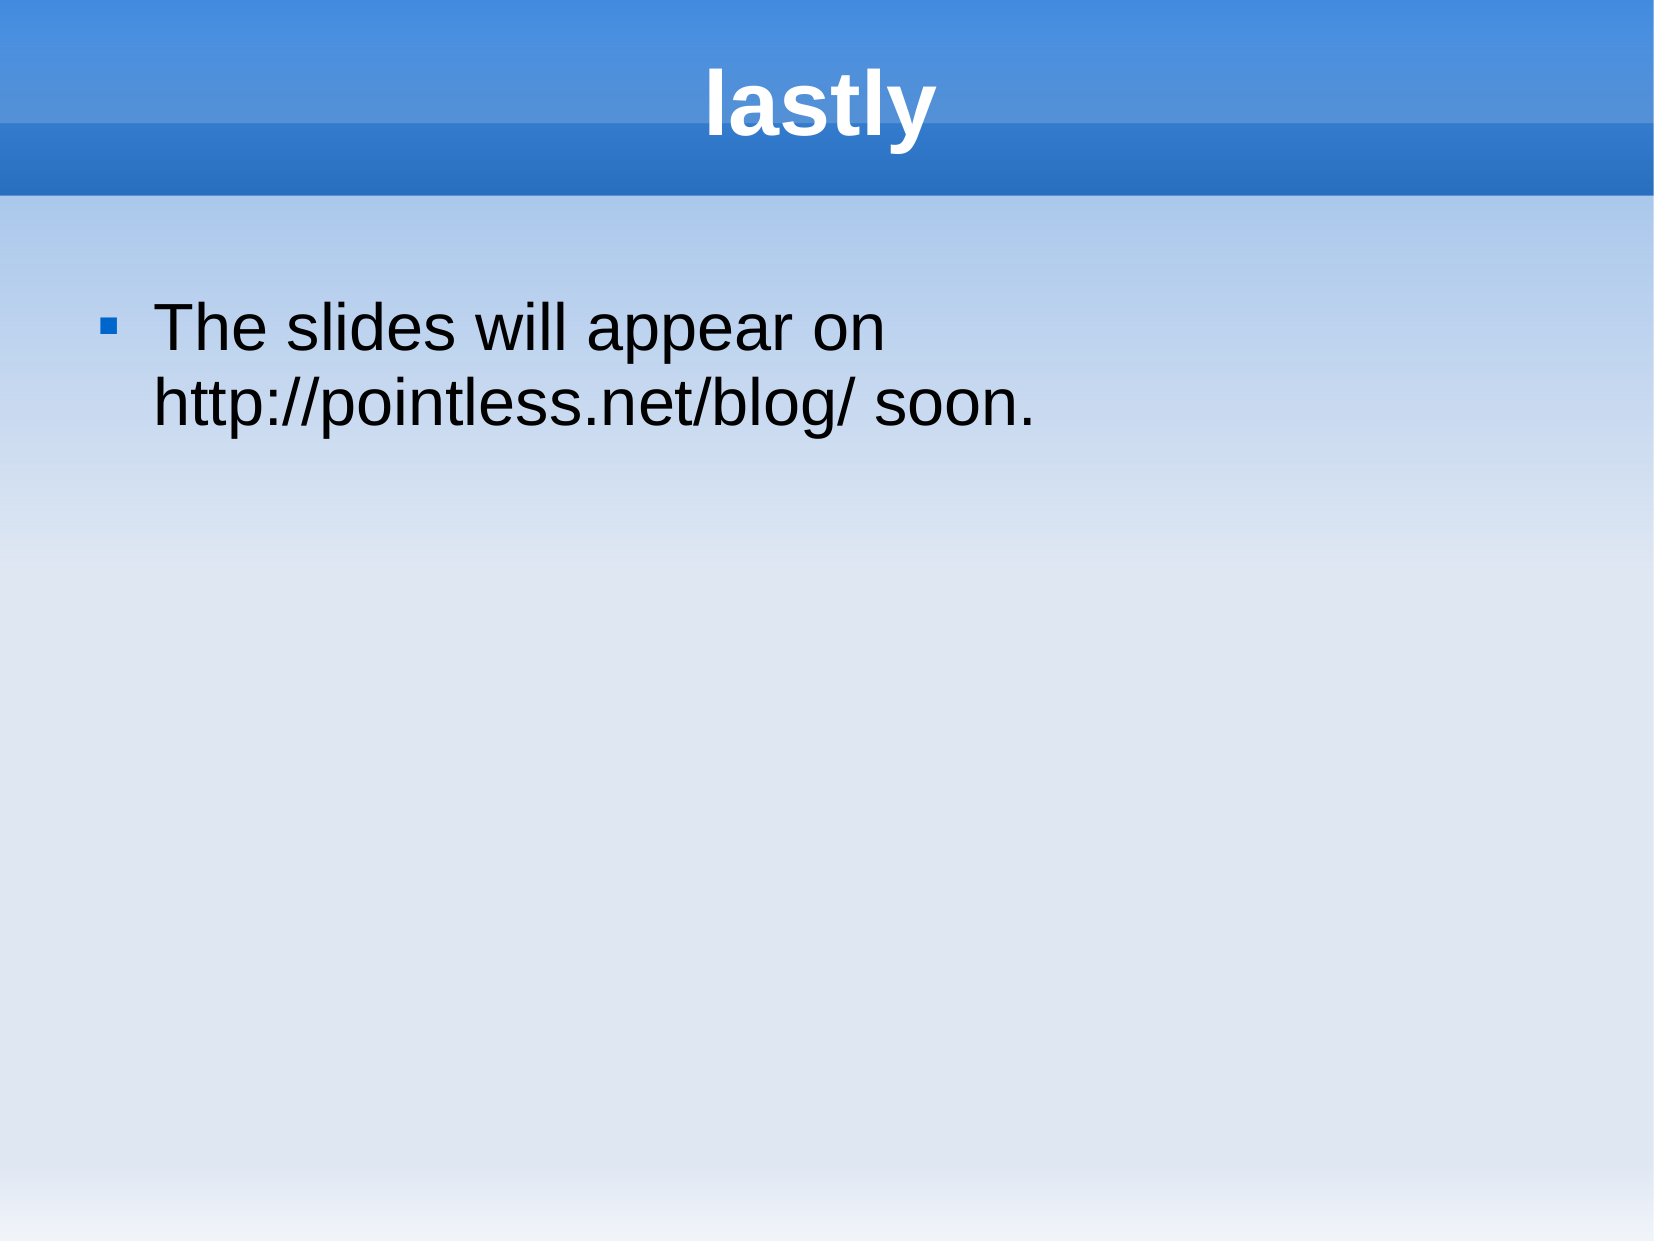

# lastly
The slides will appear on http://pointless.net/blog/ soon.